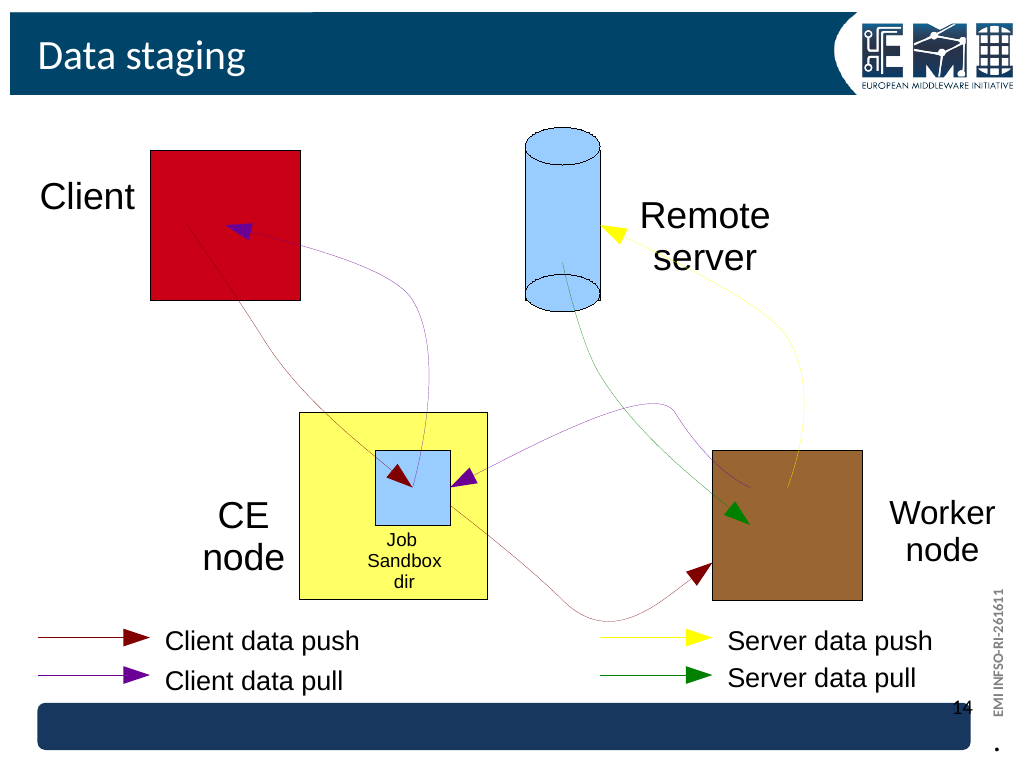

# Data staging
Client
Remote
server
CE
node
Worker
node
Job
Sandbox
dir
Client data push
Server data push
Server data pull
Client data pull
14